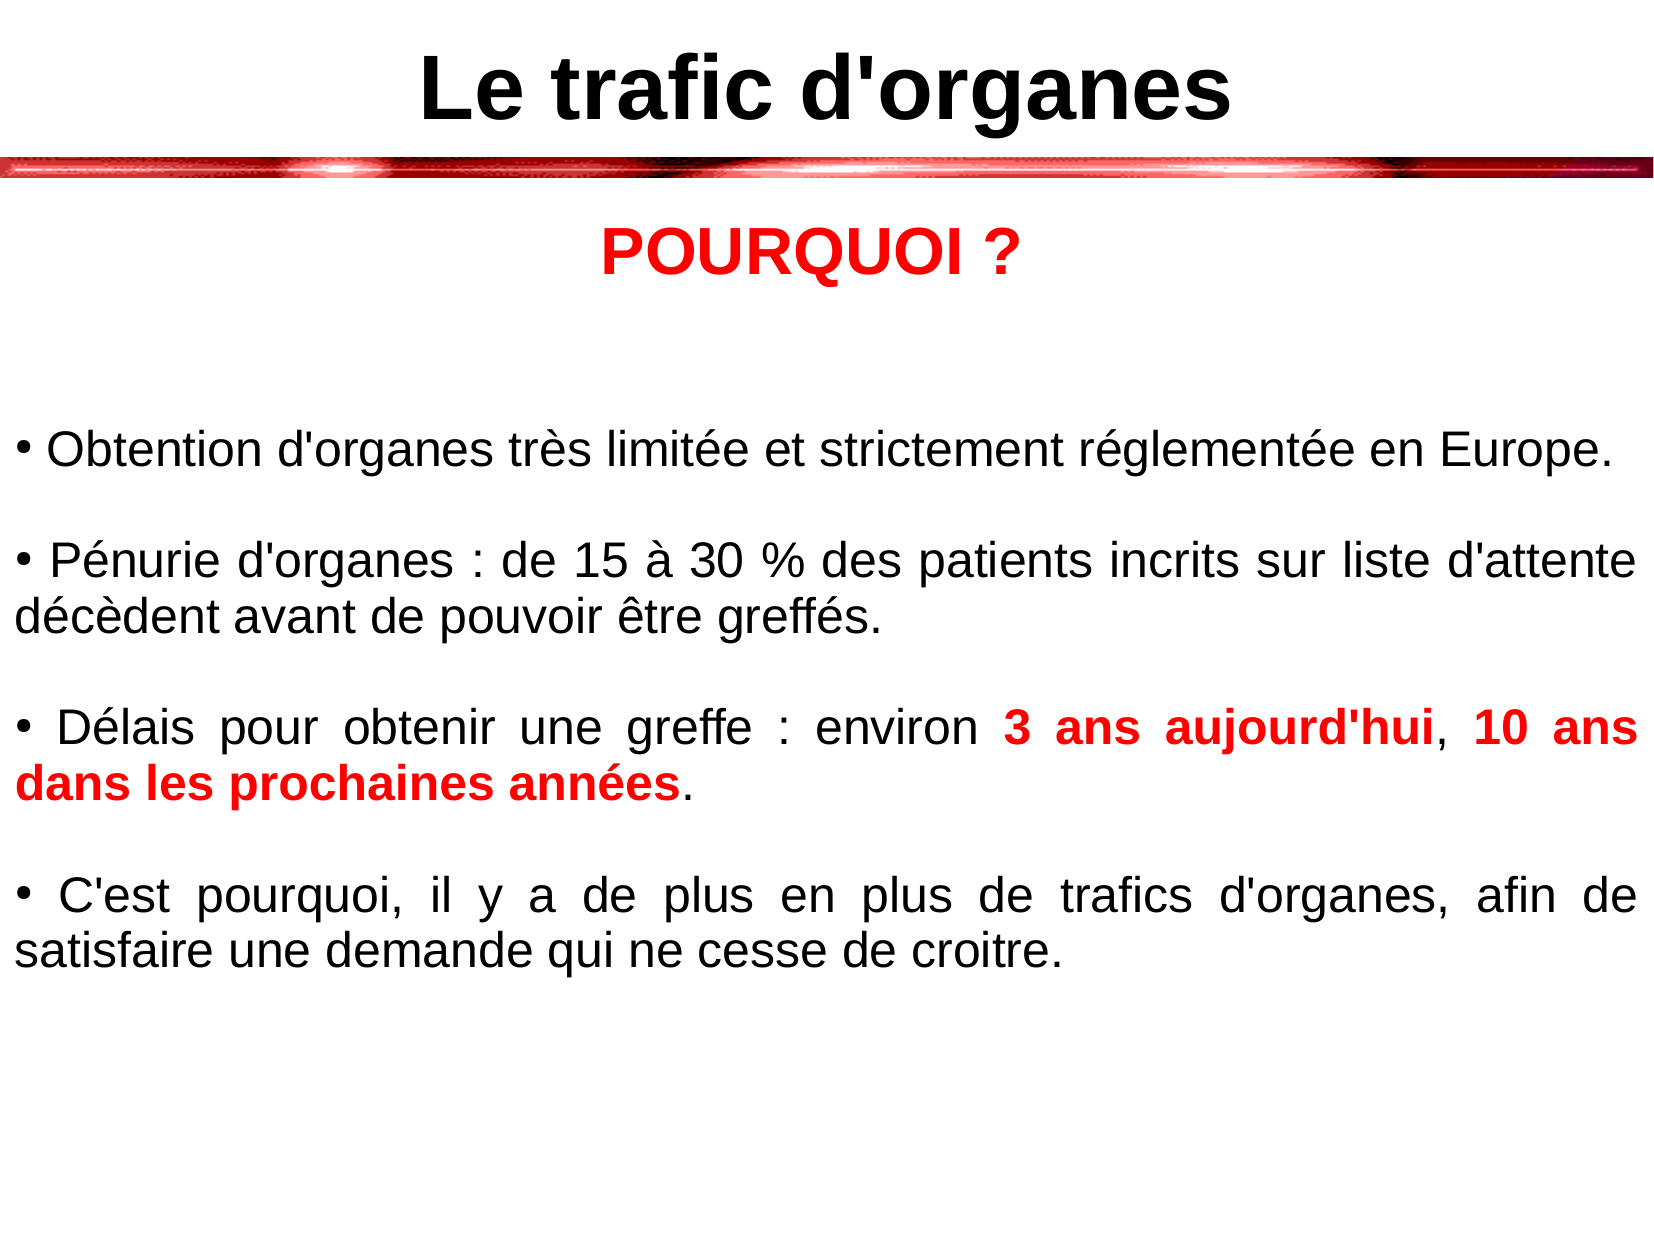

Le trafic d'organes
POURQUOI ?
 Obtention d'organes très limitée et strictement réglementée en Europe.
 Pénurie d'organes : de 15 à 30 % des patients incrits sur liste d'attente décèdent avant de pouvoir être greffés.
 Délais pour obtenir une greffe : environ 3 ans aujourd'hui, 10 ans dans les prochaines années.
 C'est pourquoi, il y a de plus en plus de trafics d'organes, afin de satisfaire une demande qui ne cesse de croitre.